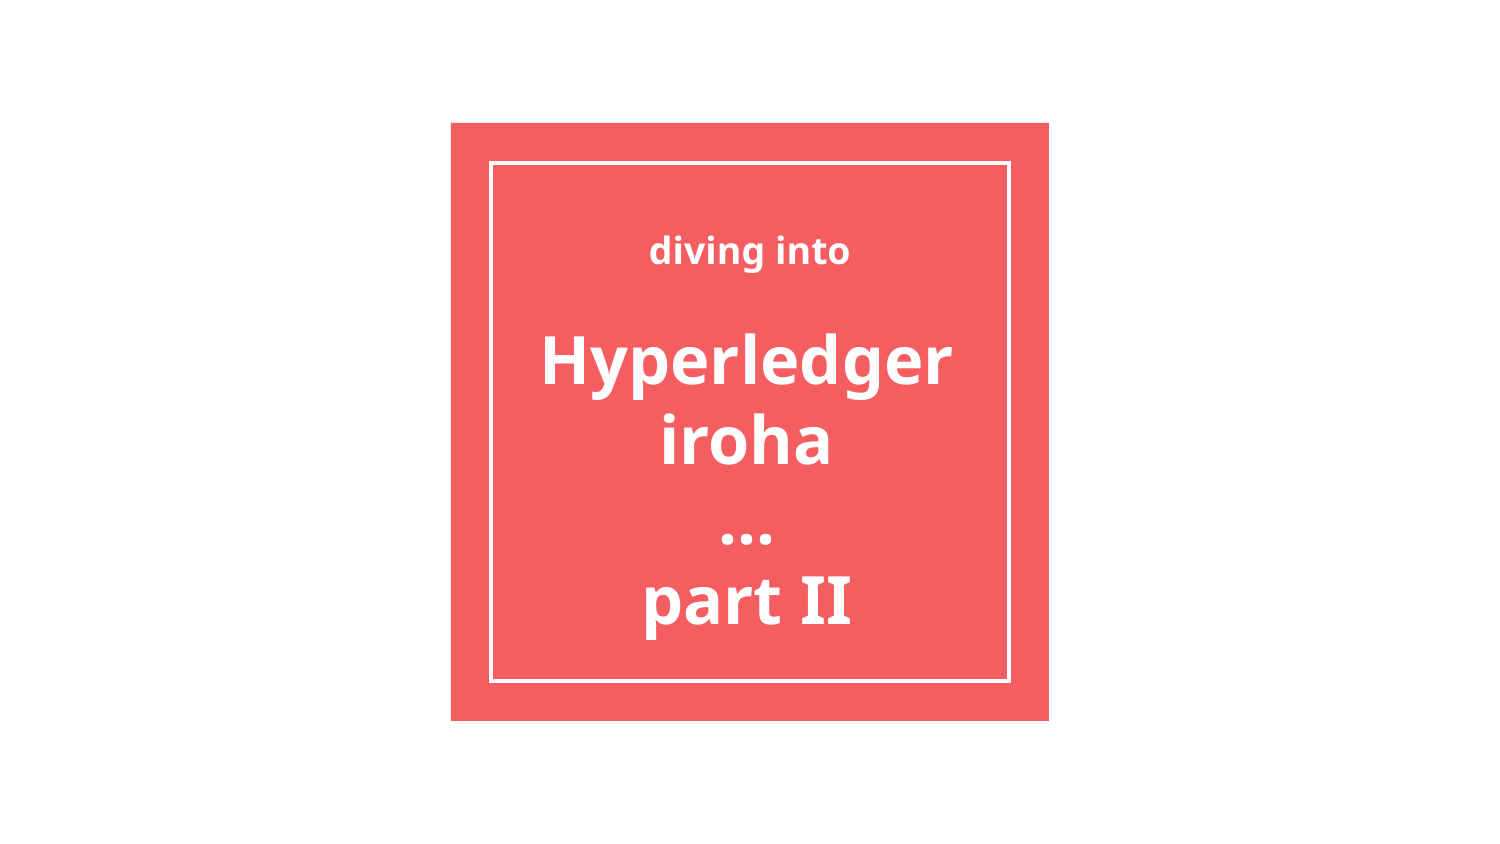

diving into
# Hyperledger iroha ... part II